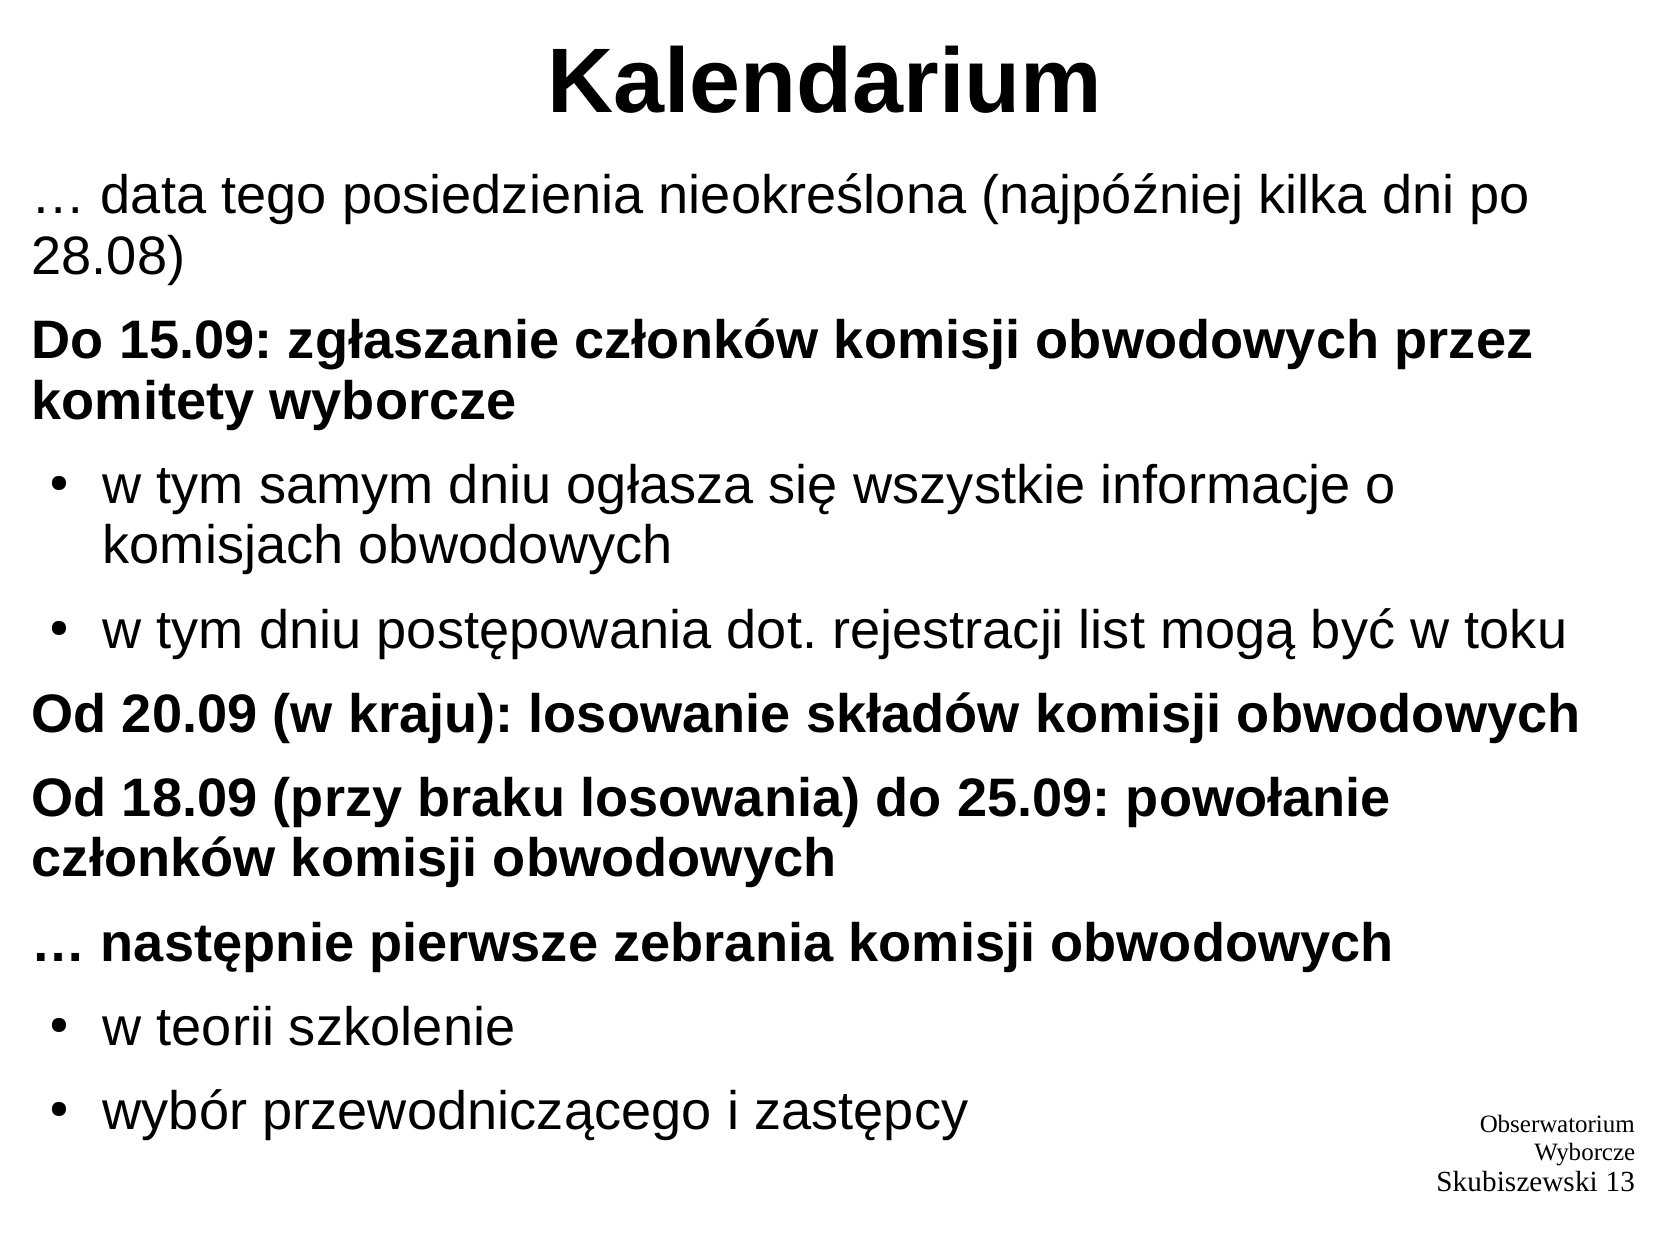

# Kalendarium
… data tego posiedzienia nieokreślona (najpóźniej kilka dni po 28.08)
Do 15.09: zgłaszanie członków komisji obwodowych przez komitety wyborcze
w tym samym dniu ogłasza się wszystkie informacje o komisjach obwodowych
w tym dniu postępowania dot. rejestracji list mogą być w toku
Od 20.09 (w kraju): losowanie składów komisji obwodowych
Od 18.09 (przy braku losowania) do 25.09: powołanie członków komisji obwodowych
… następnie pierwsze zebrania komisji obwodowych
w teorii szkolenie
wybór przewodniczącego i zastępcy
13